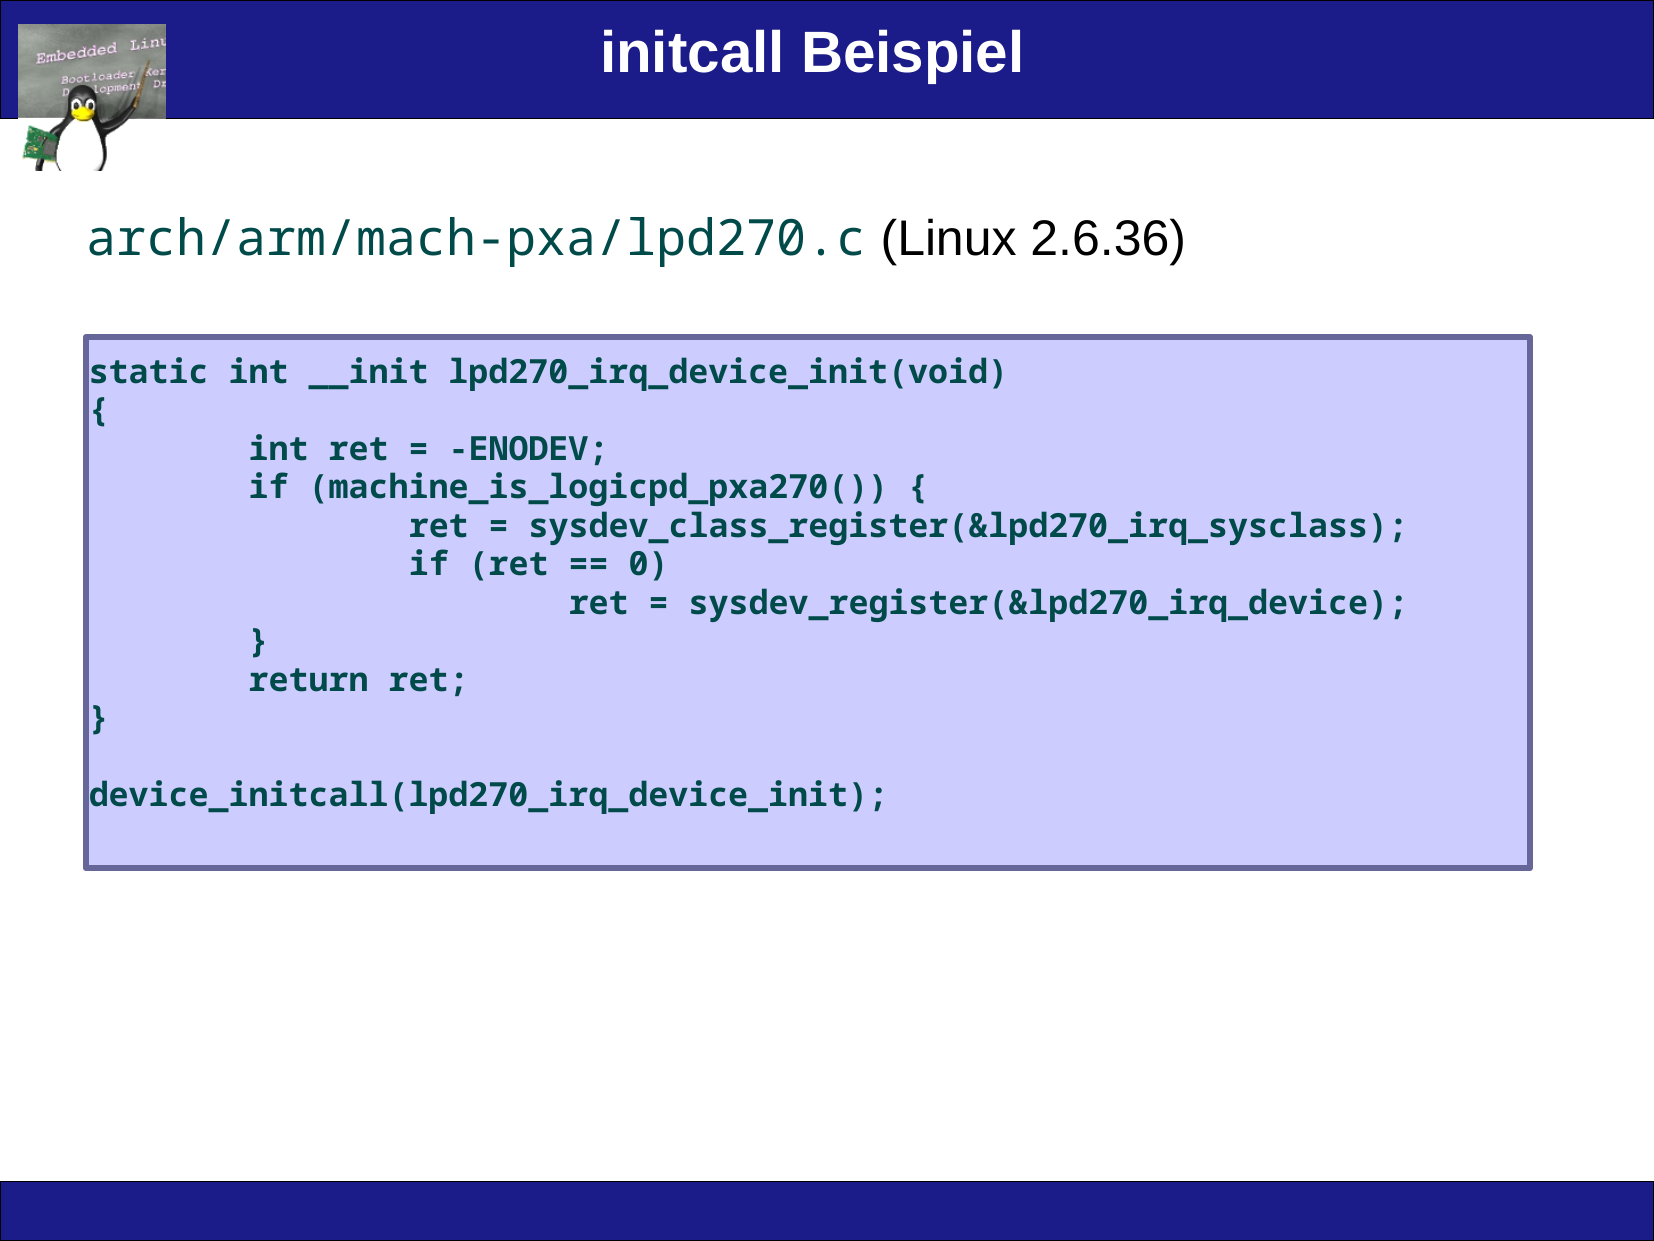

# initcall Beispiel
arch/arm/mach-pxa/lpd270.c (Linux 2.6.36)
static int __init lpd270_irq_device_init(void)
{
 int ret = -ENODEV;
 if (machine_is_logicpd_pxa270()) {
 ret = sysdev_class_register(&lpd270_irq_sysclass);
 if (ret == 0)
 ret = sysdev_register(&lpd270_irq_device);
 }
 return ret;
}
device_initcall(lpd270_irq_device_init);